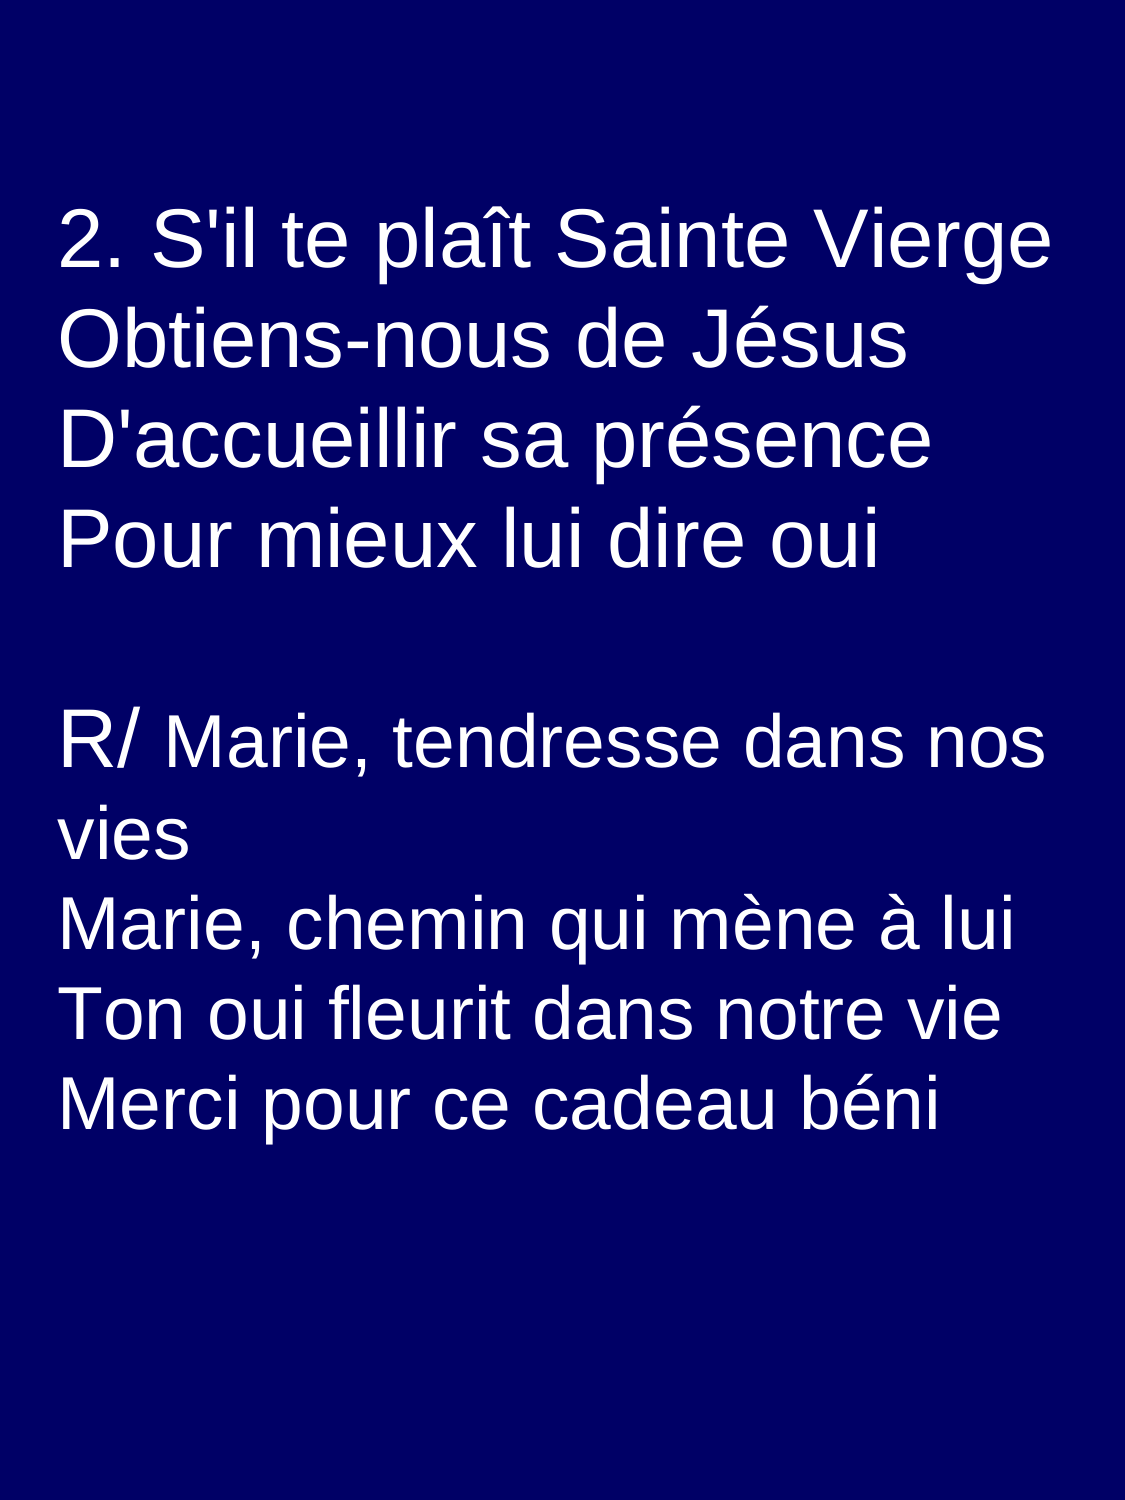

2. S'il te plaît Sainte Vierge
Obtiens-nous de Jésus
D'accueillir sa présence
Pour mieux lui dire oui
R/ Marie, tendresse dans nos vies
Marie, chemin qui mène à lui
Ton oui fleurit dans notre vie
Merci pour ce cadeau béni